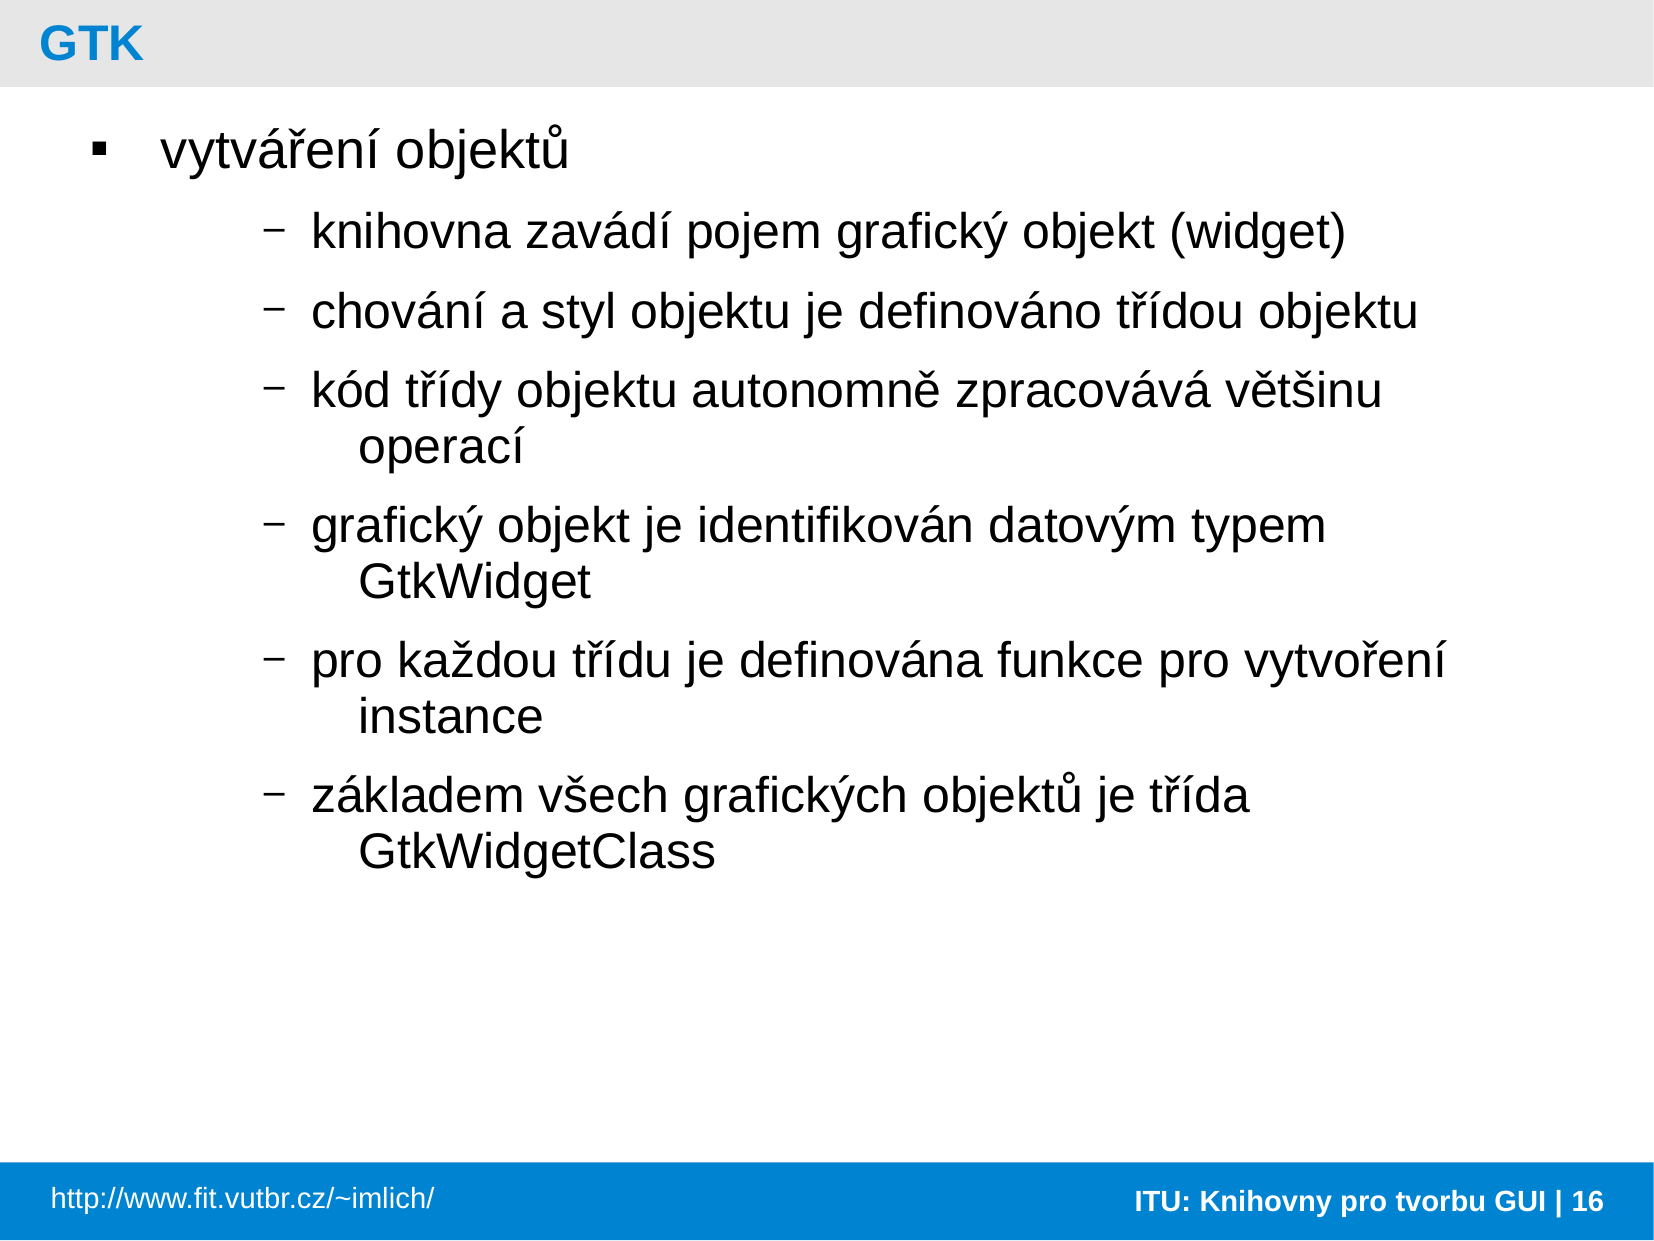

# GTK
 vytváření objektů
knihovna zavádí pojem grafický objekt (widget)
chování a styl objektu je definováno třídou objektu
kód třídy objektu autonomně zpracovává většinu operací
grafický objekt je identifikován datovým typem GtkWidget
pro každou třídu je definována funkce pro vytvoření instance
základem všech grafických objektů je třída GtkWidgetClass